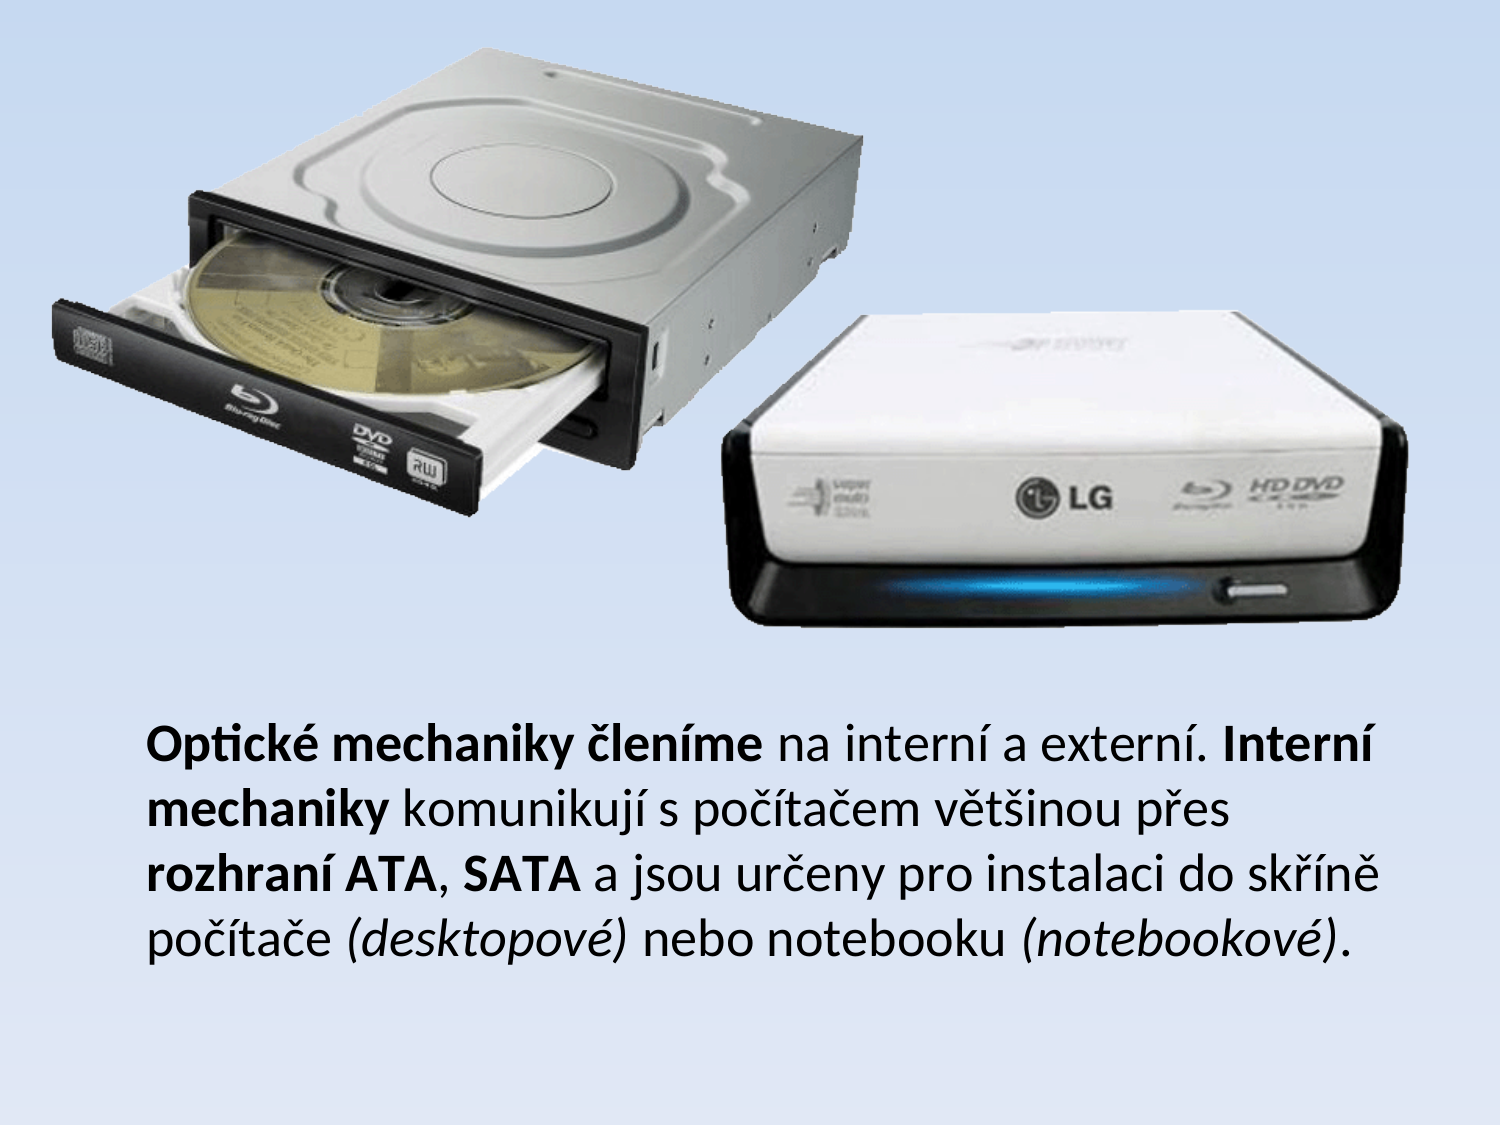

# Optické mechaniky členíme na interní a externí. Interní mechaniky komunikují s počítačem většinou přes rozhraní ATA, SATA a jsou určeny pro instalaci do skříně počítače (desktopové) nebo notebooku (notebookové).